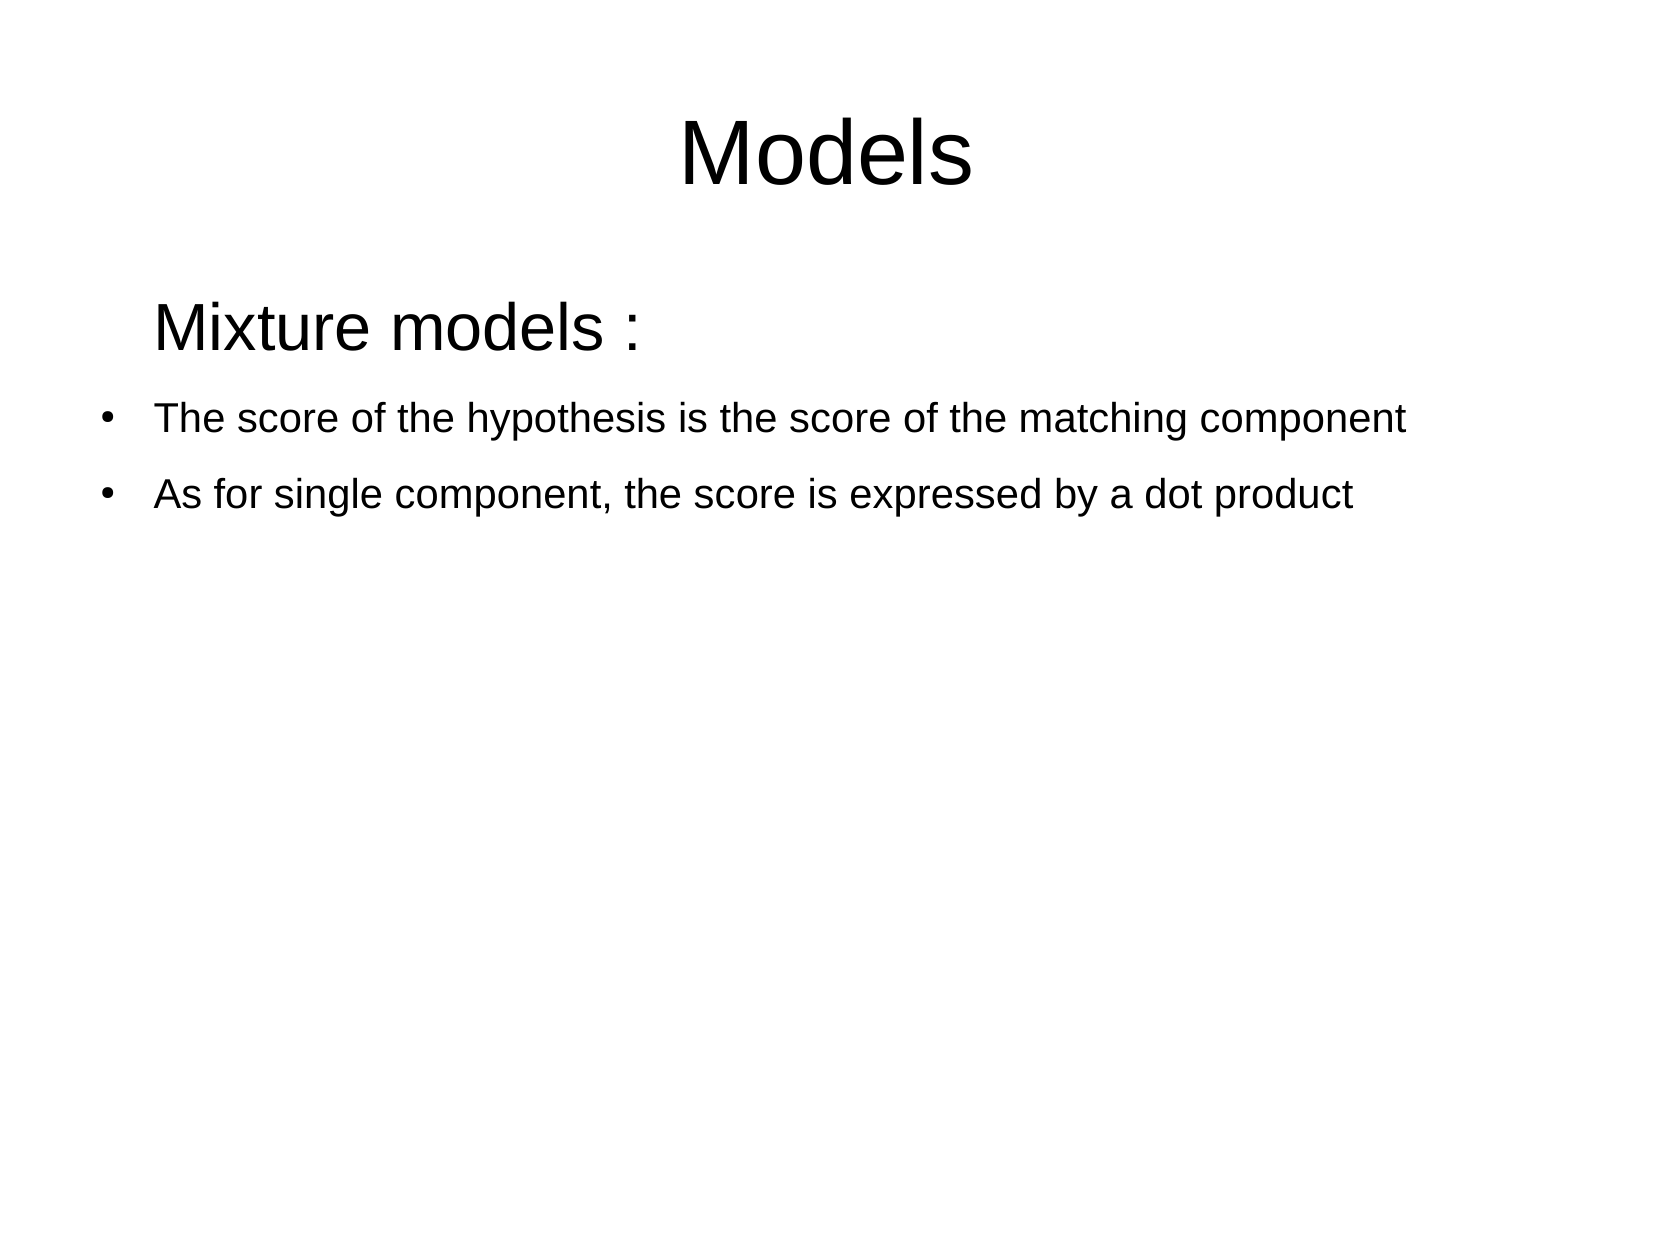

# Models
Mixture models :
The score of the hypothesis is the score of the matching component
As for single component, the score is expressed by a dot product